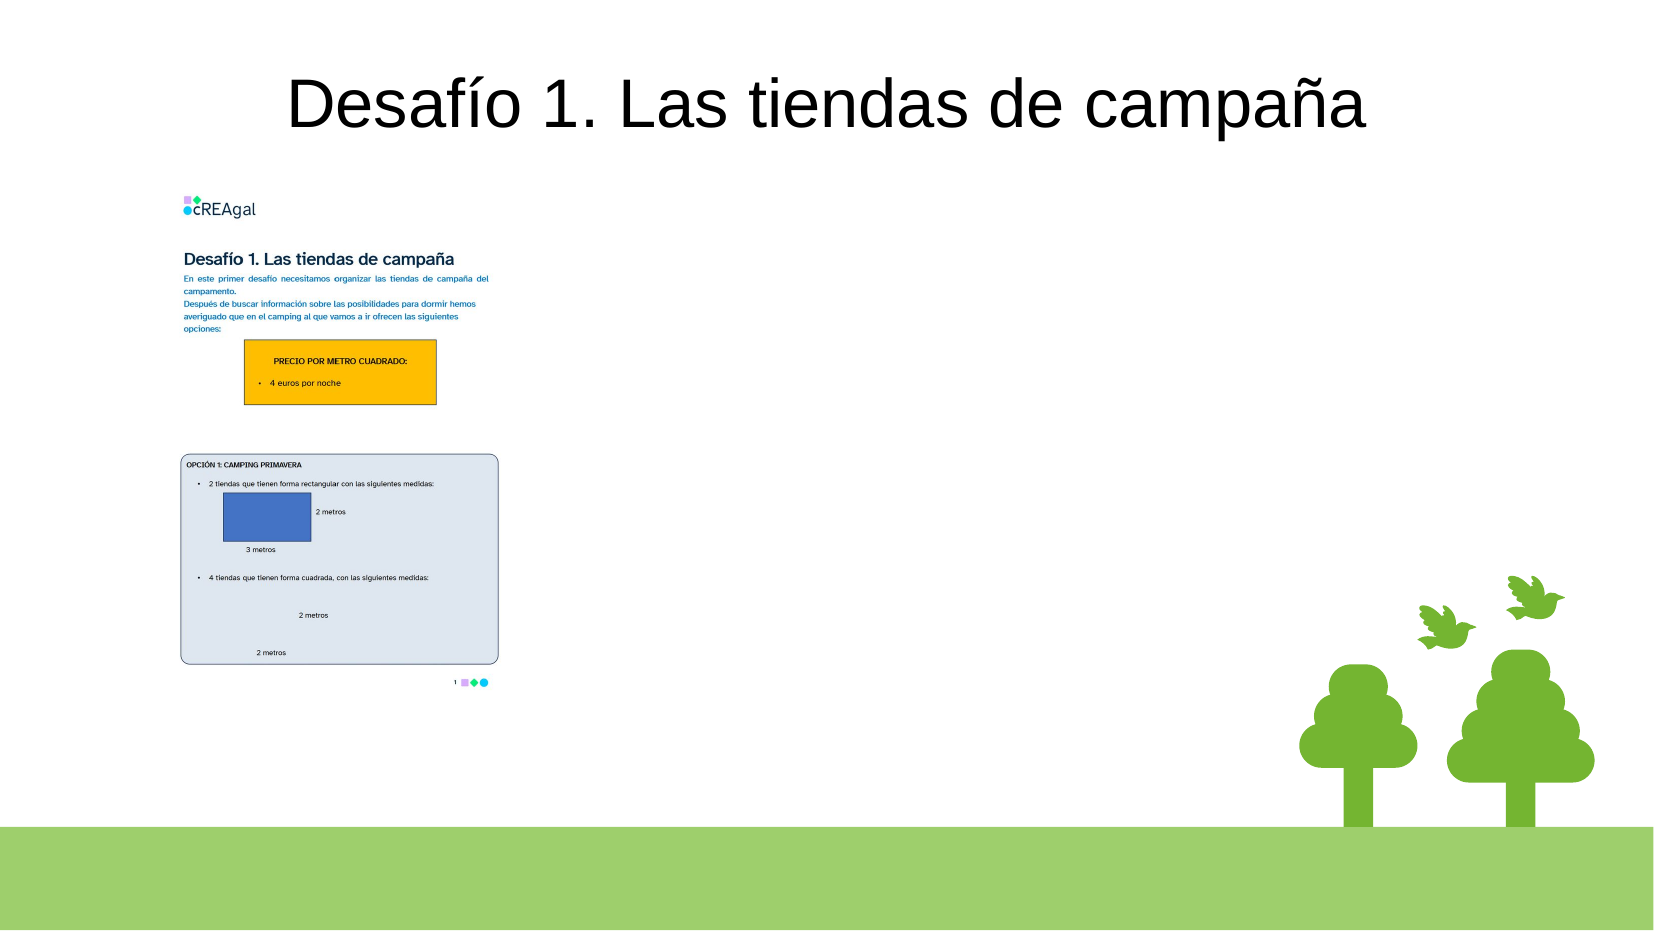

# Desafío 1. Las tiendas de campaña